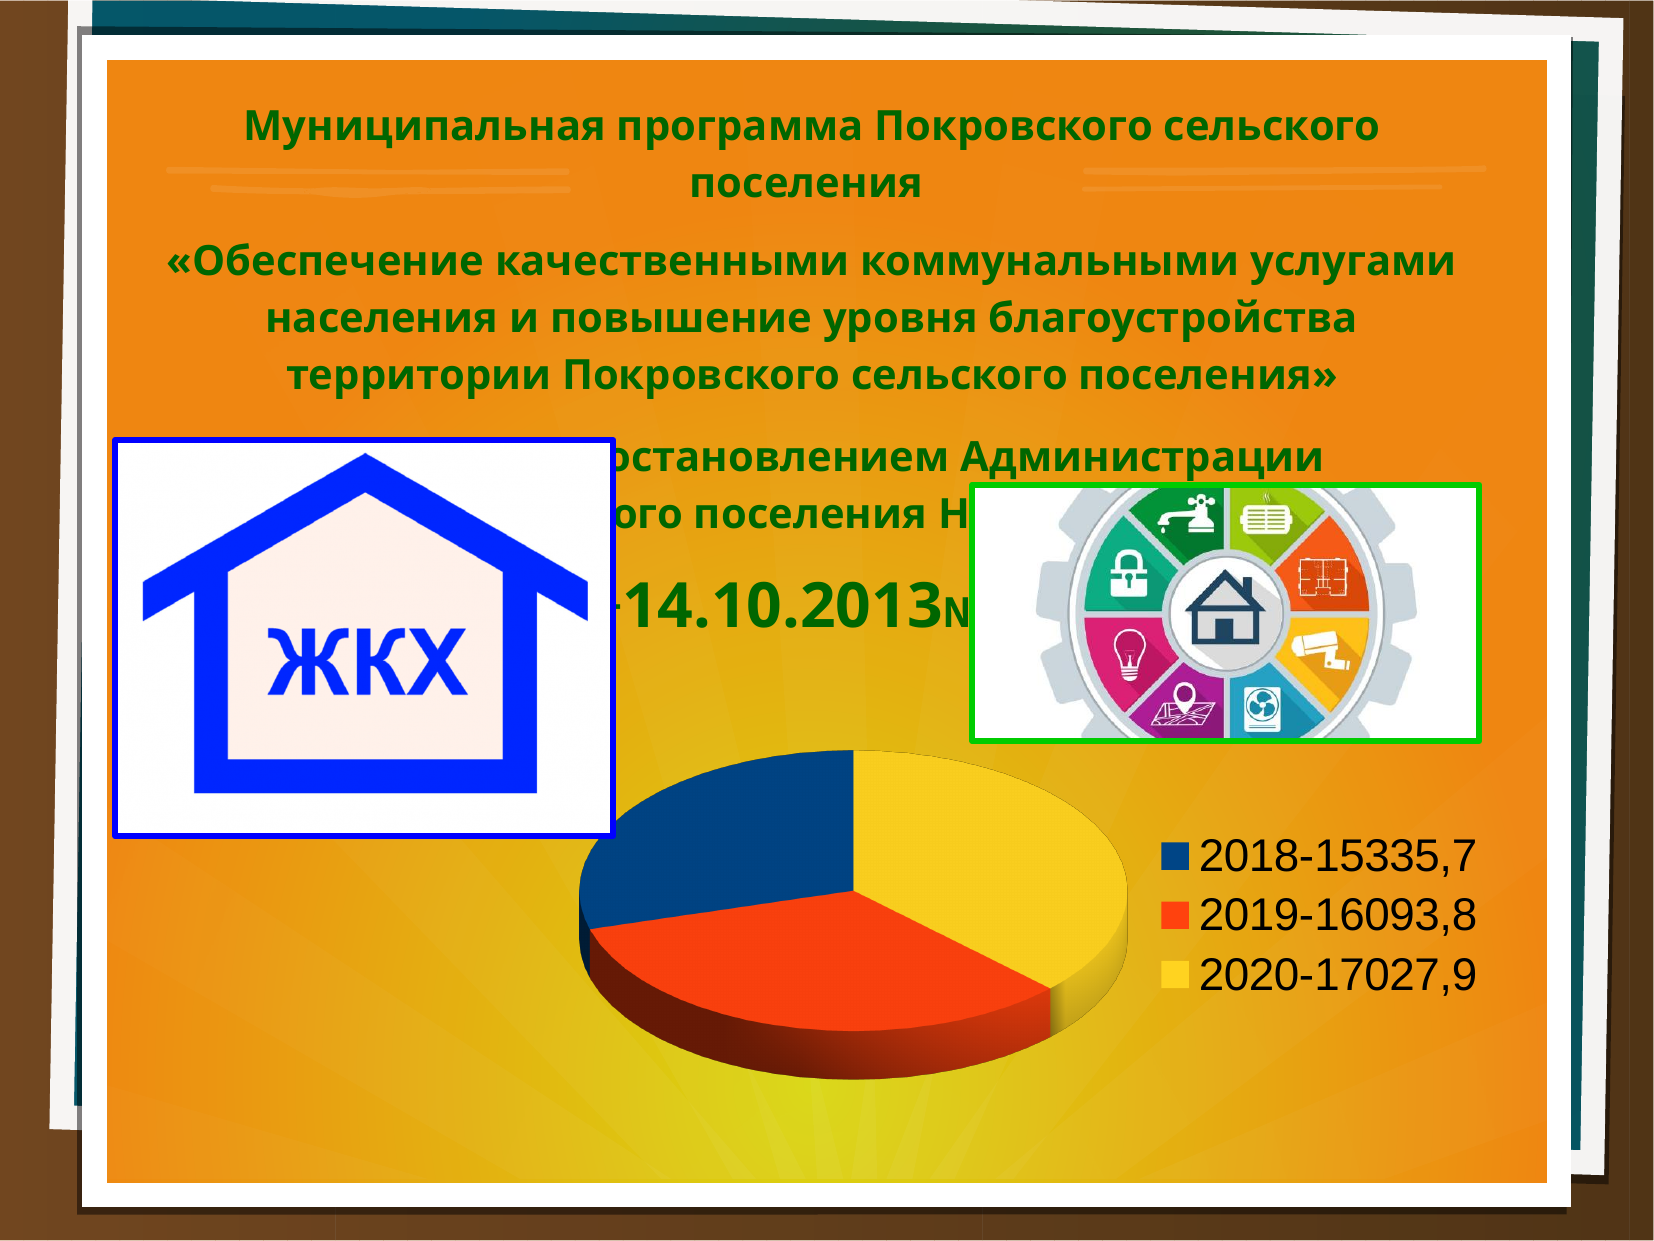

Муниципальная программа Покровского сельского поселения
«Обеспечение качественными коммунальными услугами населения и повышение уровня благоустройства территории Покровского сельского поселения»
Утверждена постановлением Администрации Покровского сельского поселения Неклиновского района
От14.10.2013№82
[unsupported chart]